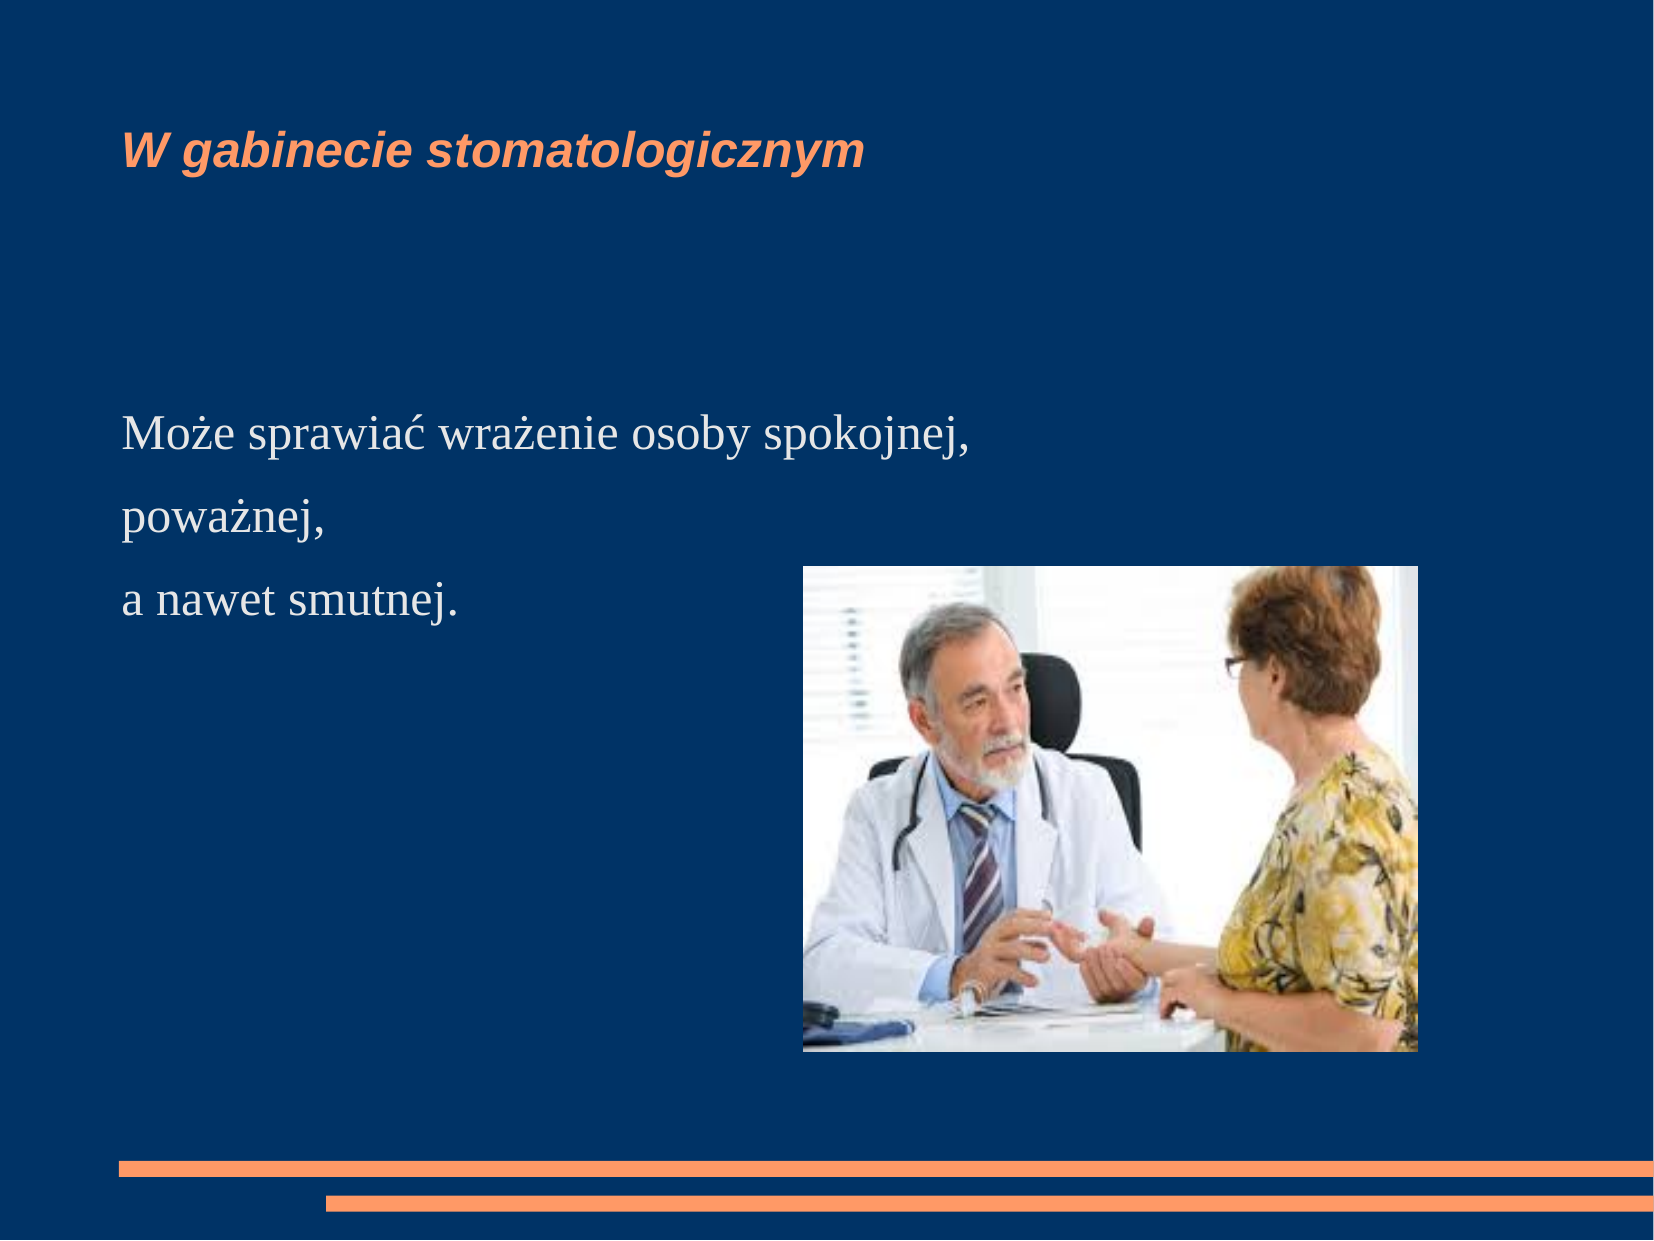

# W gabinecie stomatologicznym
Może sprawiać wrażenie osoby spokojnej,
poważnej,
a nawet smutnej.